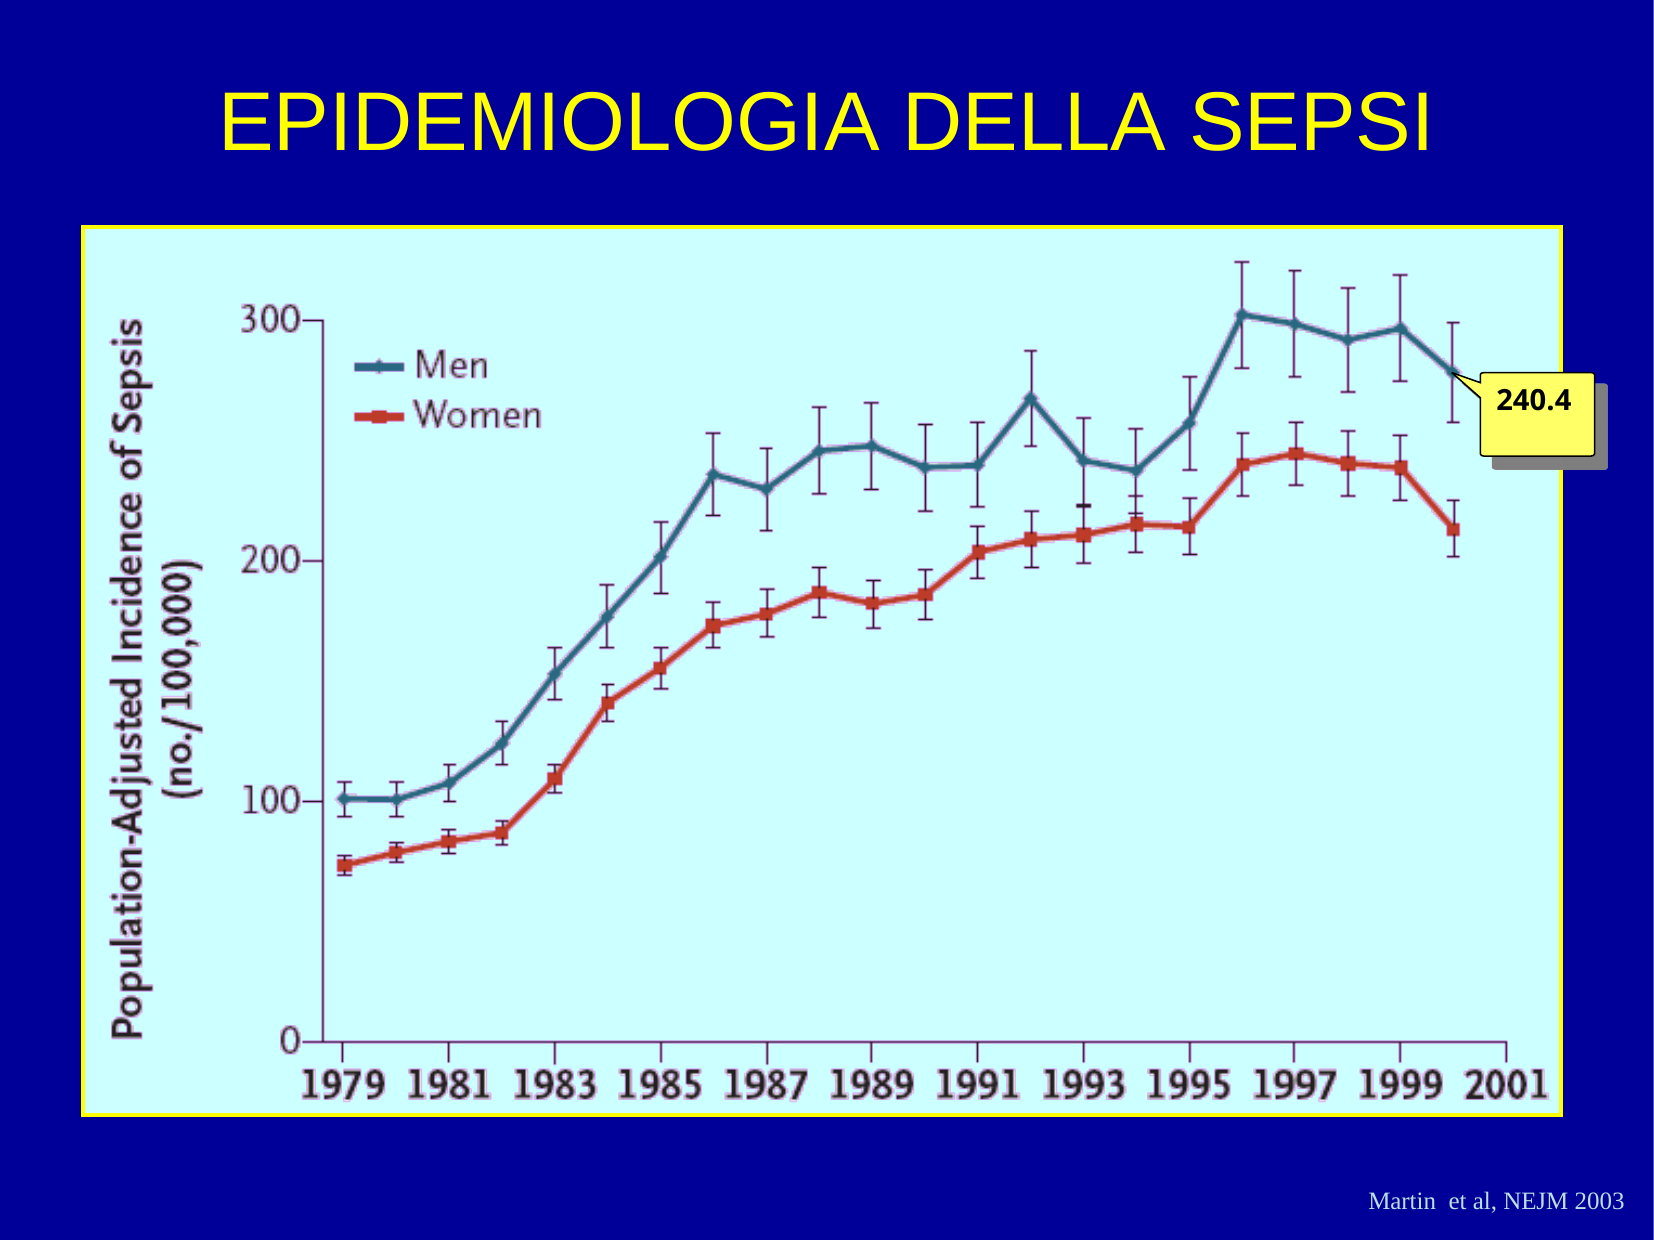

# EPIDEMIOLOGIA DELLA SEPSI
240.4
Martin et al, NEJM 2003